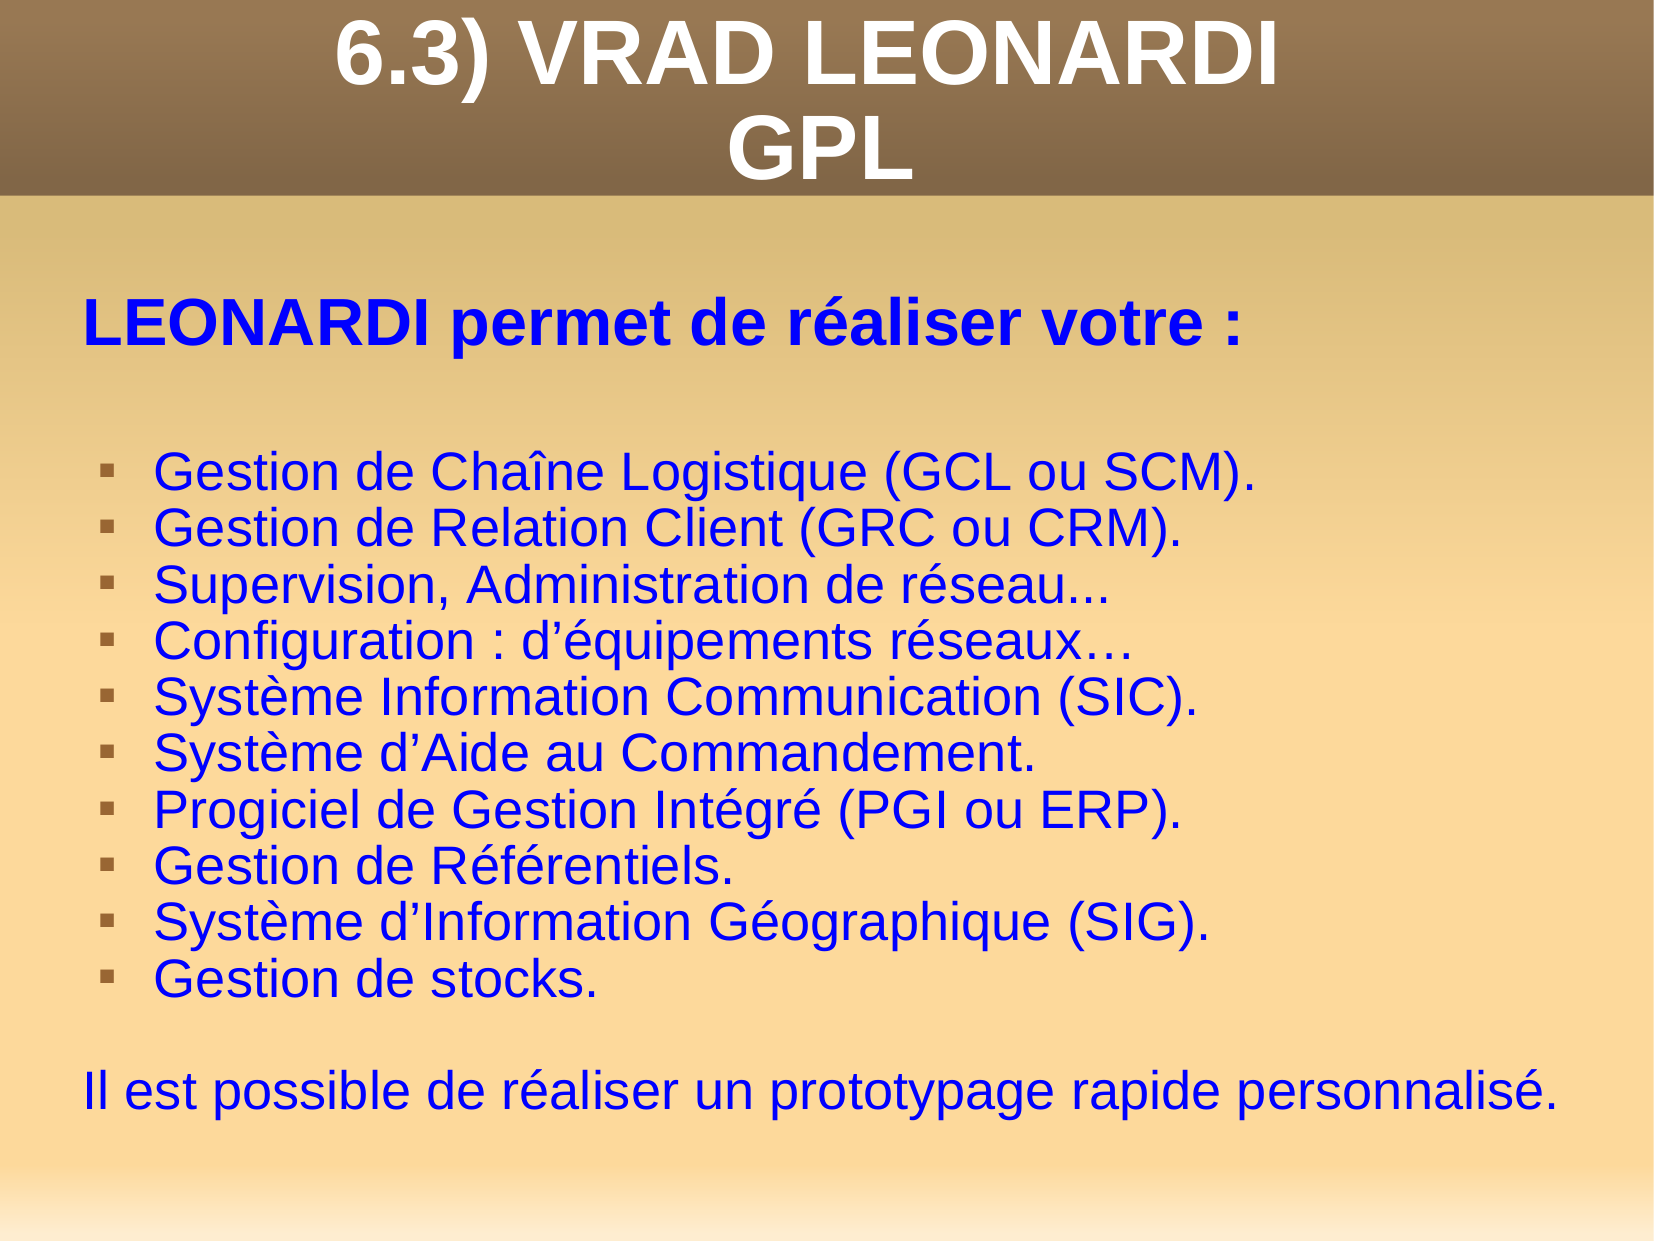

# 6.3) VRAD LEONARDI GPL
LEONARDI permet de réaliser votre :
Gestion de Chaîne Logistique (GCL ou SCM).
Gestion de Relation Client (GRC ou CRM).
Supervision, Administration de réseau...
Configuration : d’équipements réseaux…
Système Information Communication (SIC).
Système d’Aide au Commandement.
Progiciel de Gestion Intégré (PGI ou ERP).
Gestion de Référentiels.
Système d’Information Géographique (SIG).
Gestion de stocks.
Il est possible de réaliser un prototypage rapide personnalisé.